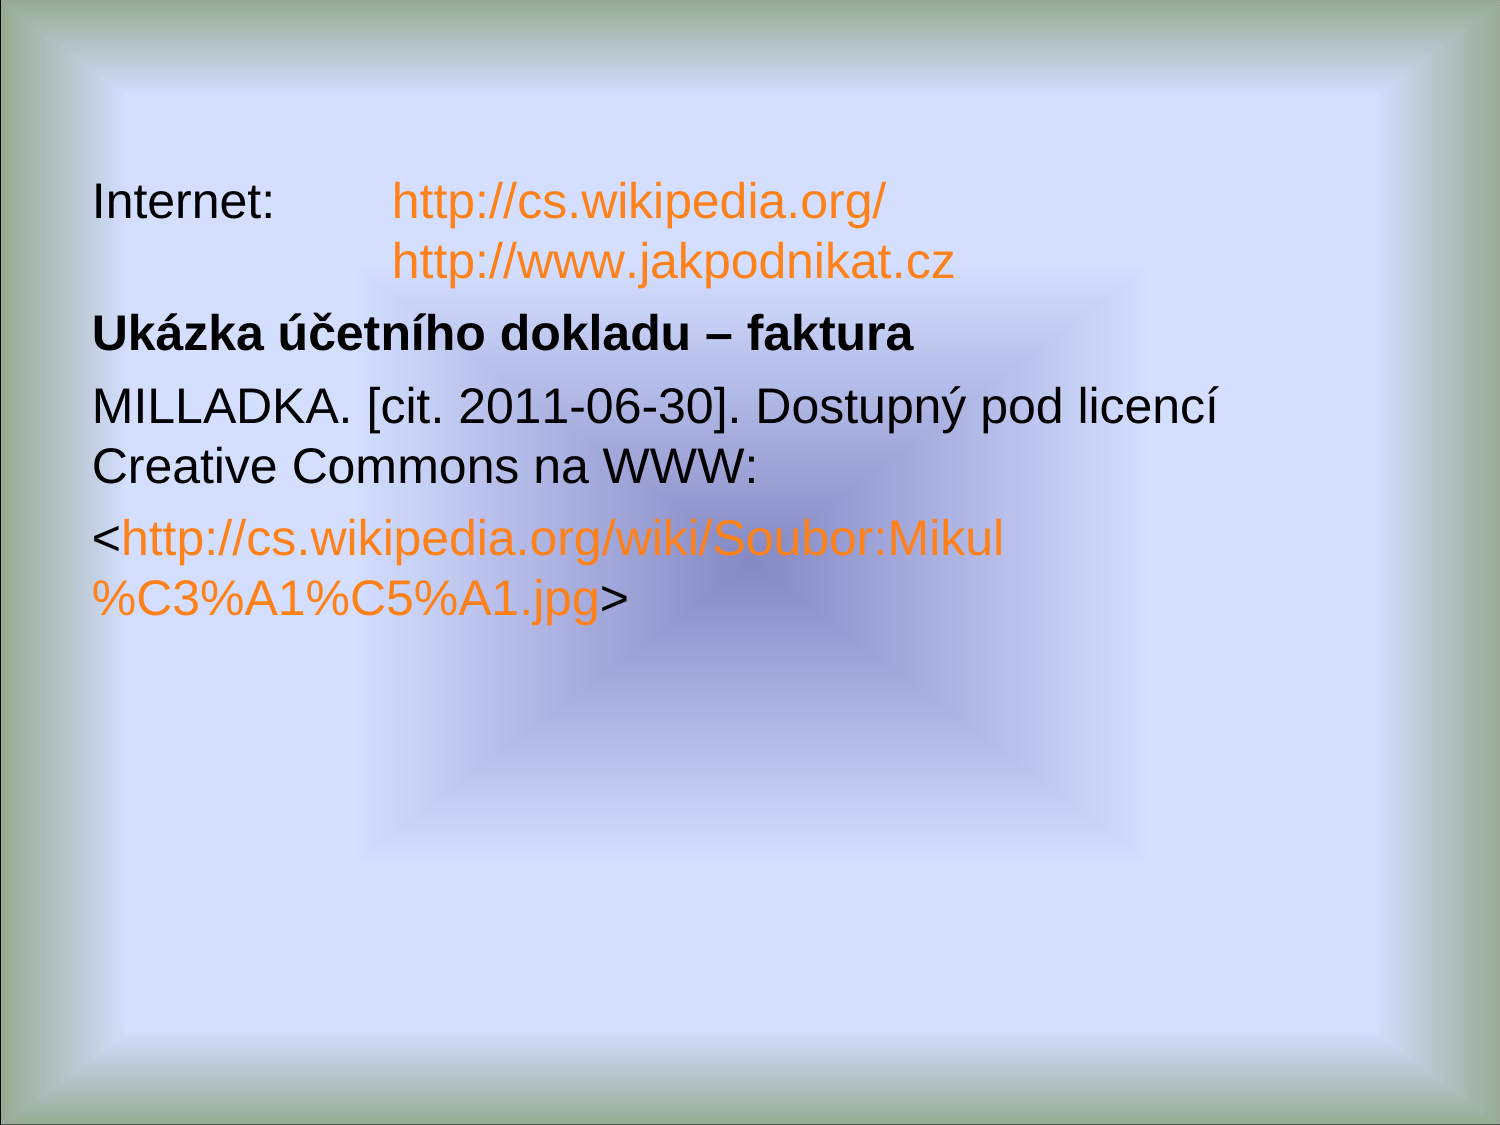

# Internet: 	http://cs.wikipedia.org/					http://www.jakpodnikat.cz
Ukázka účetního dokladu – faktura
MILLADKA. [cit. 2011-06-30]. Dostupný pod licencí Creative Commons na WWW:
<http://cs.wikipedia.org/wiki/Soubor:Mikul%C3%A1%C5%A1.jpg>